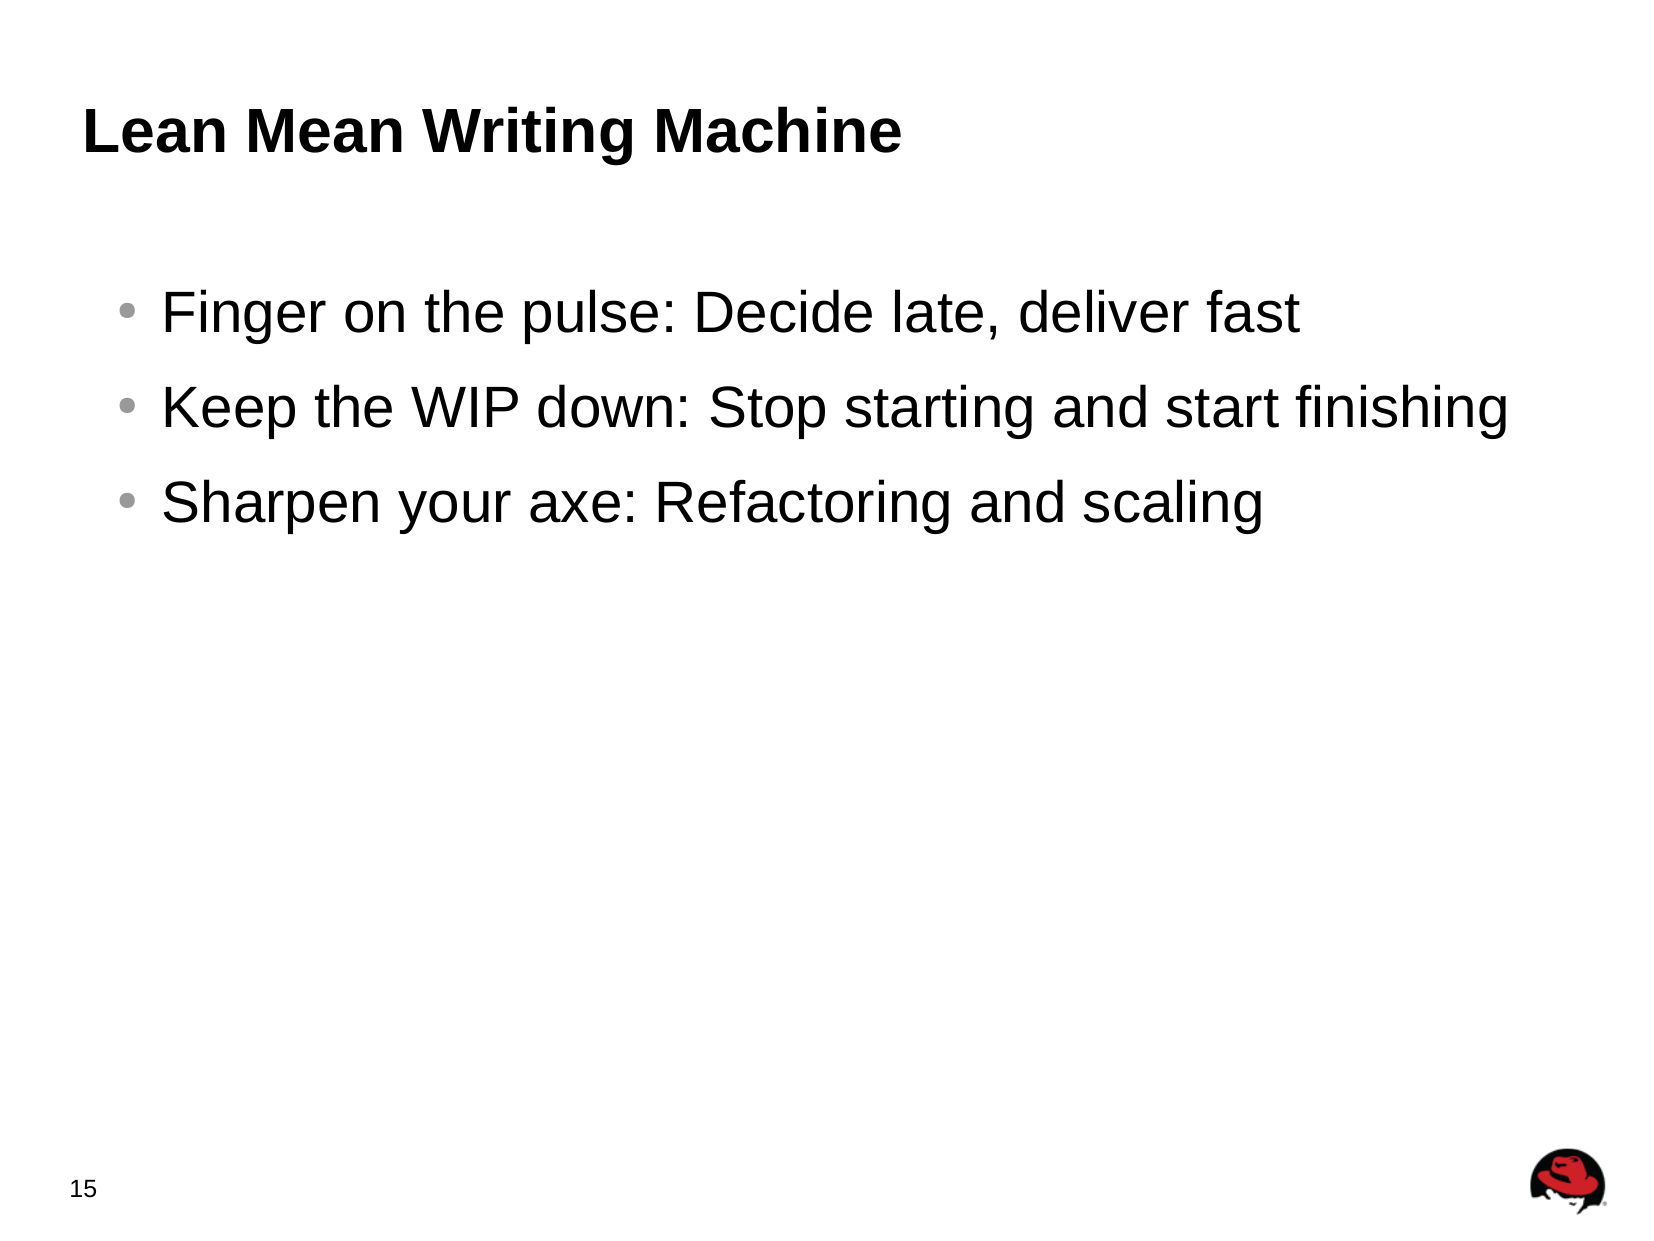

# Lean Mean Writing Machine
Finger on the pulse: Decide late, deliver fast
Keep the WIP down: Stop starting and start finishing
Sharpen your axe: Refactoring and scaling